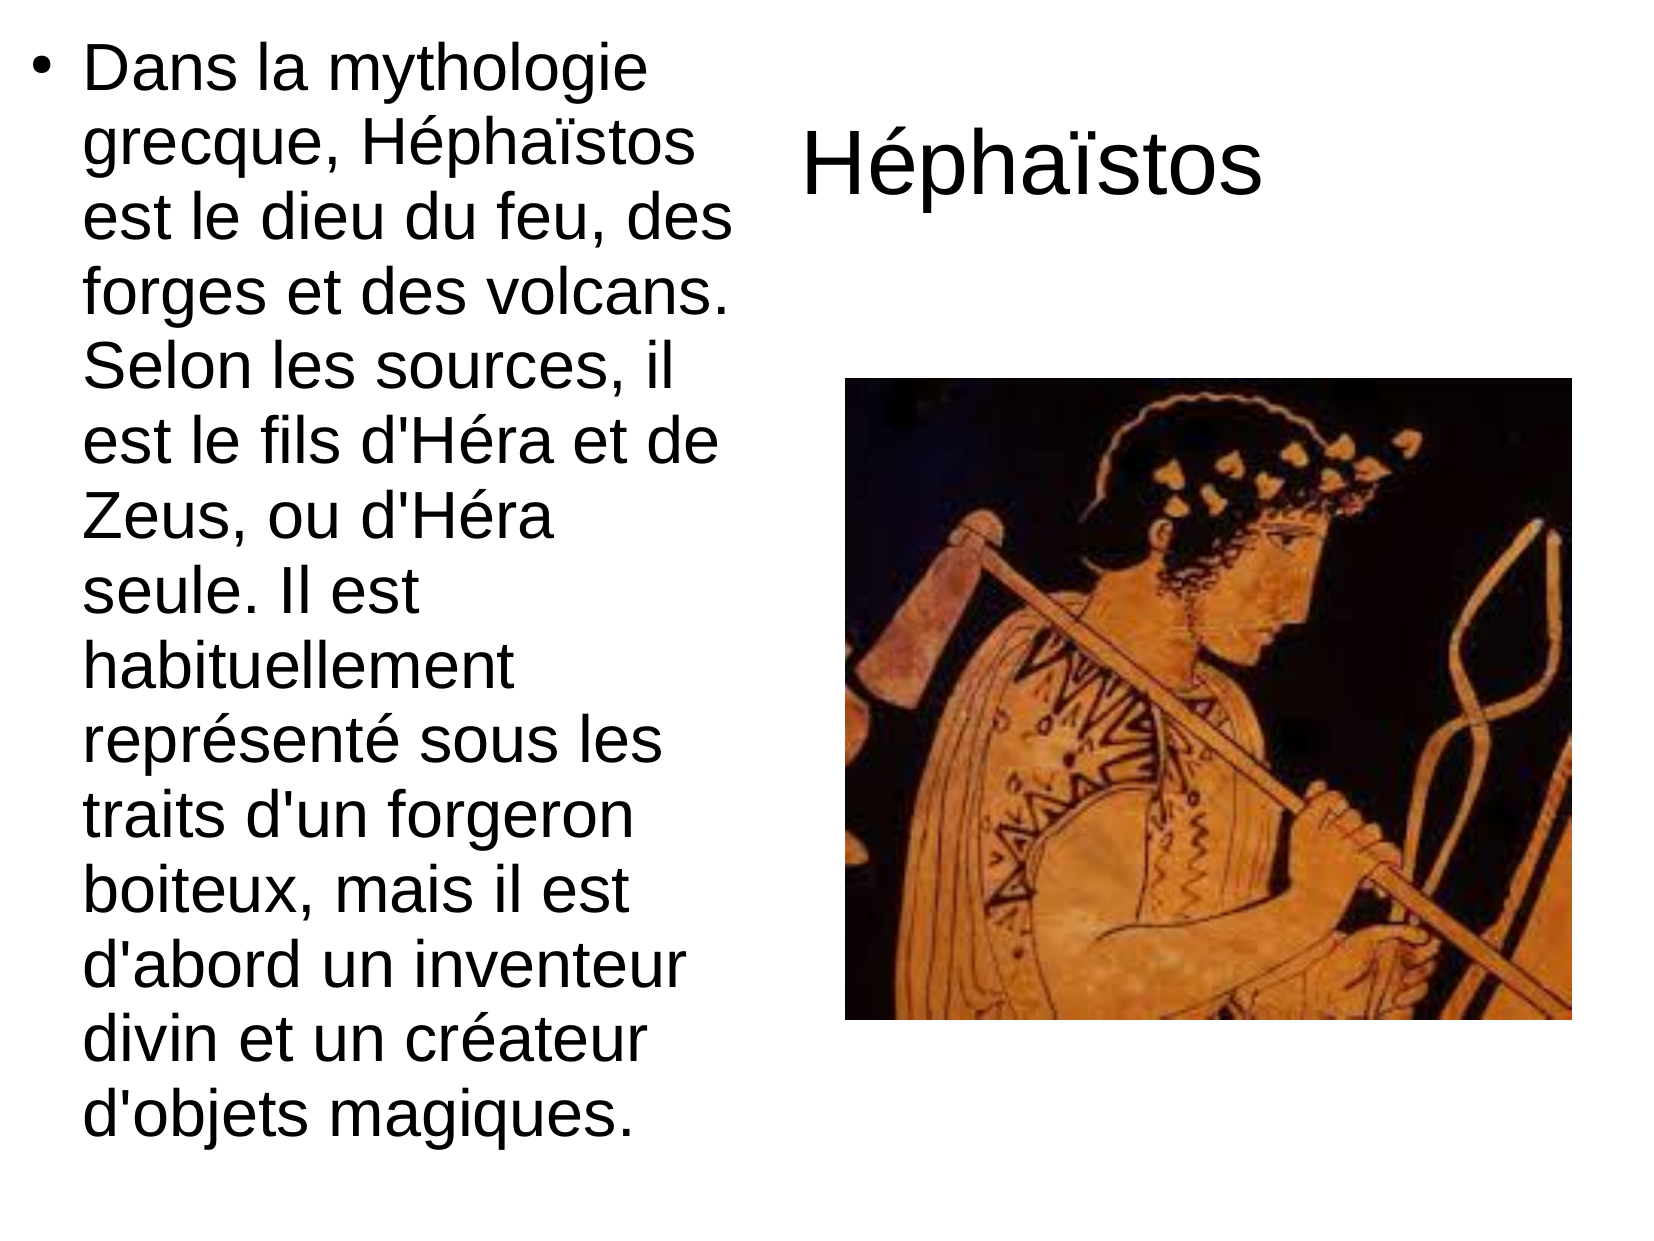

Dans la mythologie grecque, Héphaïstos est le dieu du feu, des forges et des volcans. Selon les sources, il est le fils d'Héra et de Zeus, ou d'Héra seule. Il est habituellement représenté sous les traits d'un forgeron boiteux, mais il est d'abord un inventeur divin et un créateur d'objets magiques.
# Héphaïstos